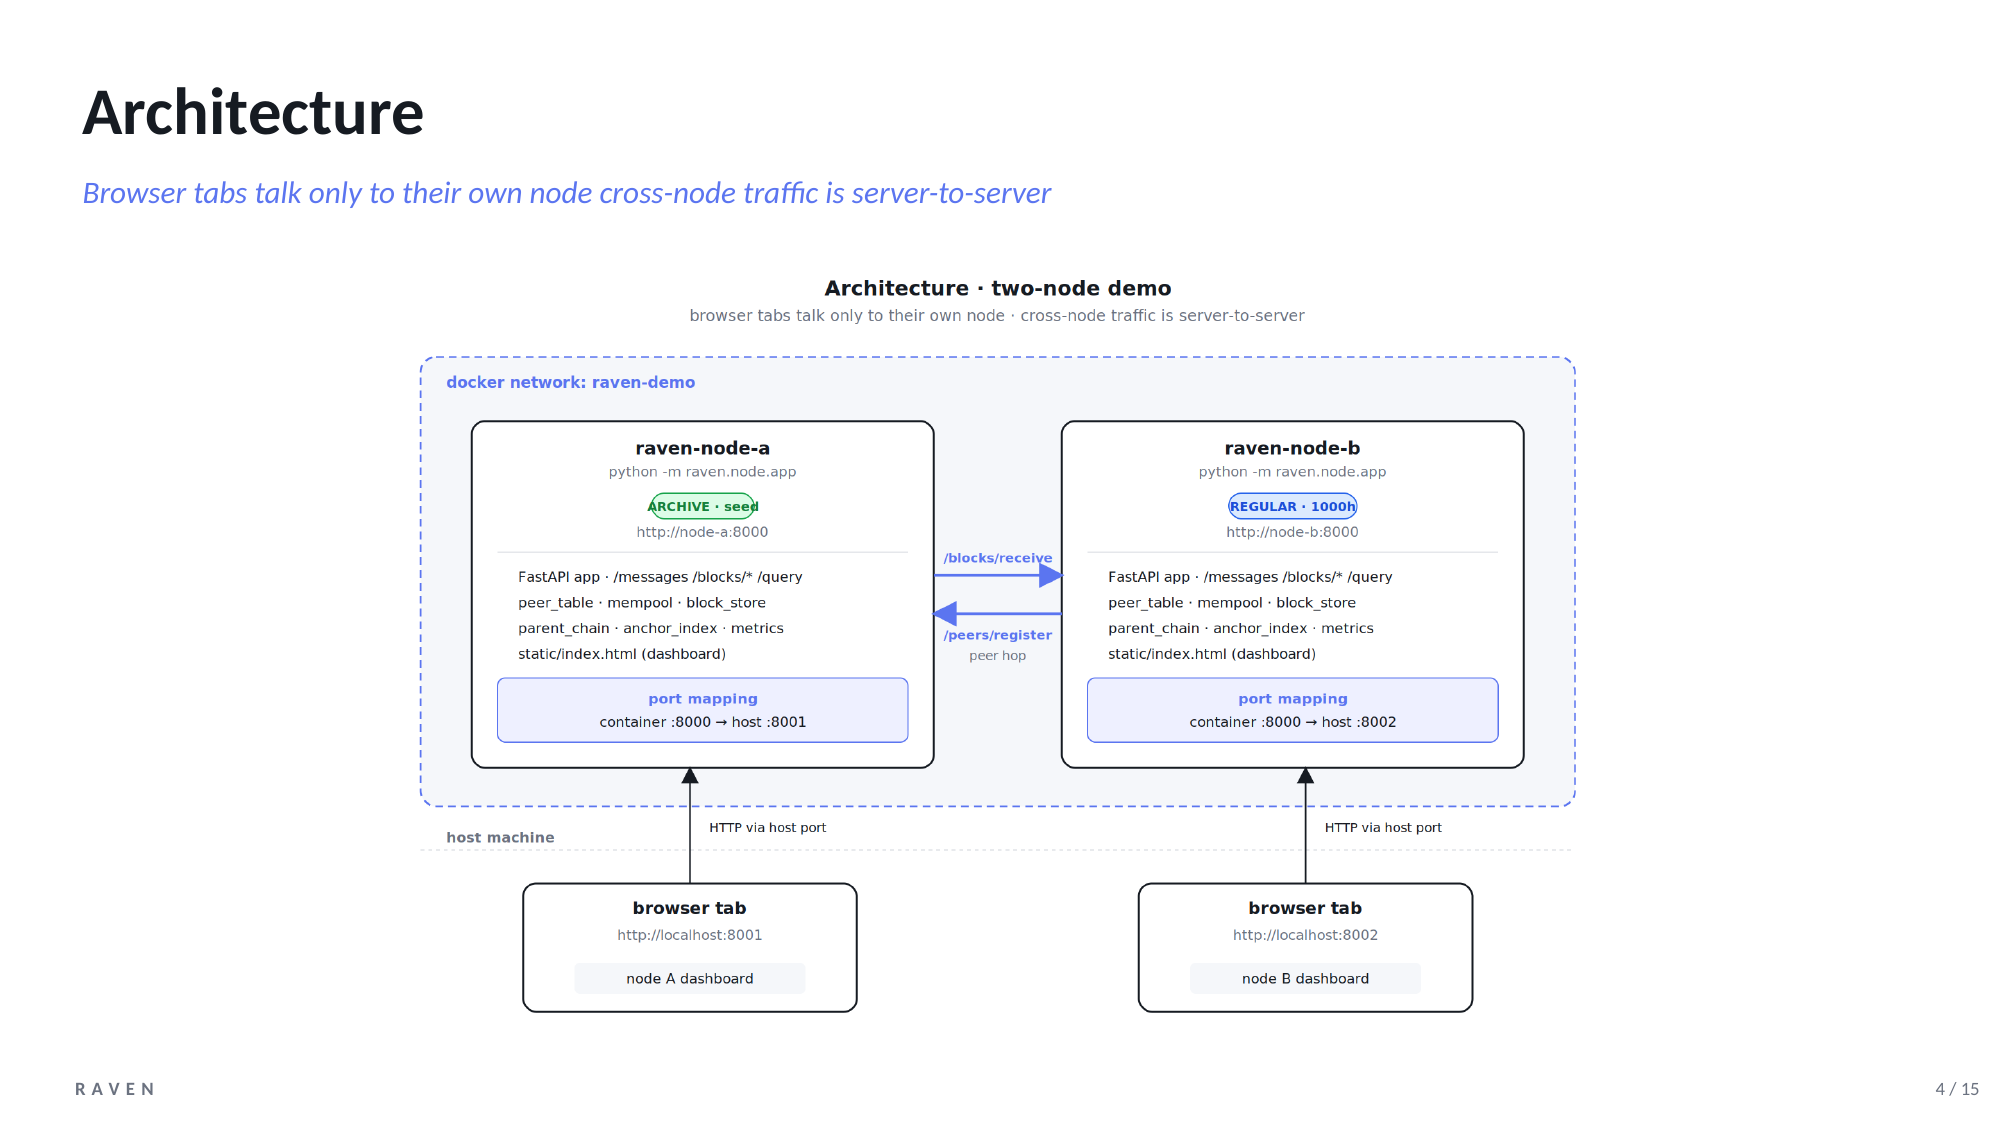

Architecture
Browser tabs talk only to their own node cross-node traffic is server-to-server
RAVEN
4 / 15